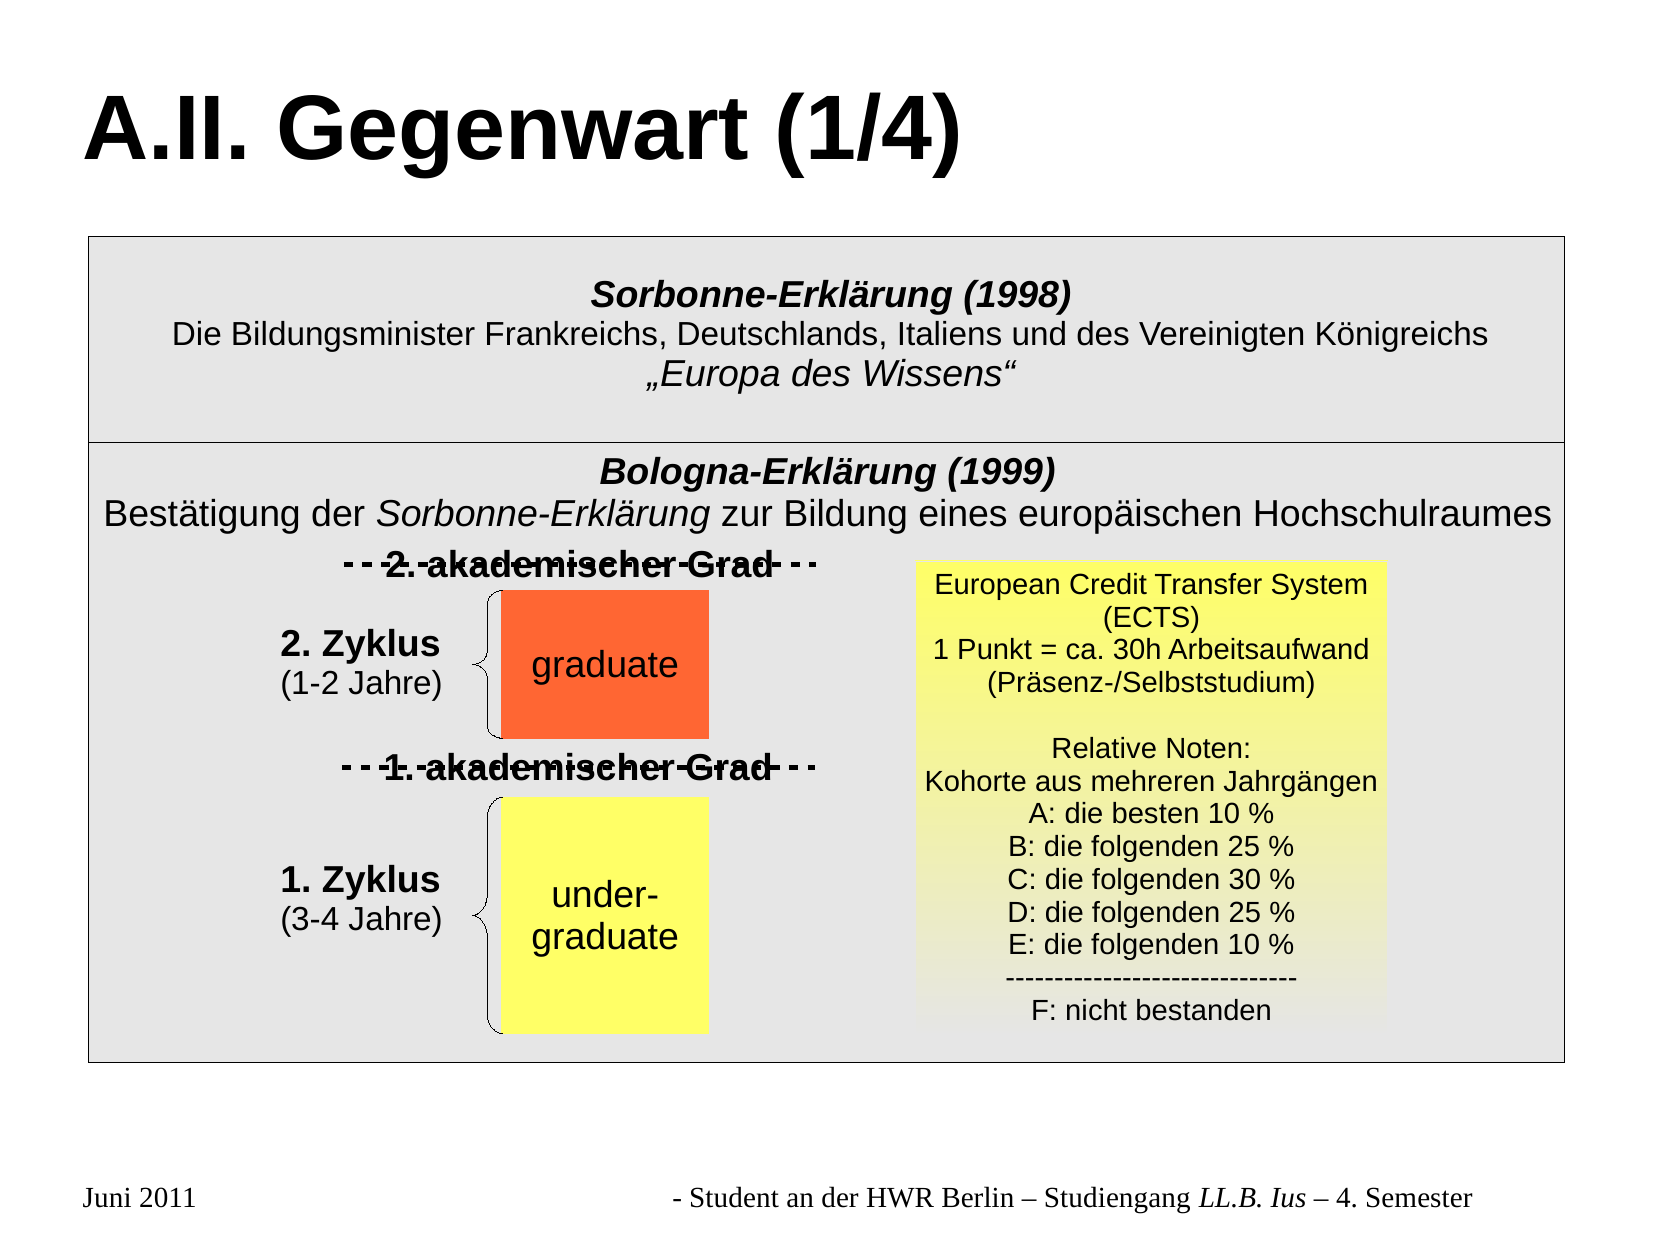

# A.II. Gegenwart (1/4)
Sorbonne-Erklärung (1998)
Die Bildungsminister Frankreichs, Deutschlands, Italiens und des Vereinigten Königreichs
„Europa des Wissens“
Bologna-Erklärung (1999)
Bestätigung der Sorbonne-Erklärung zur Bildung eines europäischen Hochschulraumes
European Credit Transfer System
(ECTS)
1 Punkt = ca. 30h Arbeitsaufwand
(Präsenz-/Selbststudium)
Relative Noten:
Kohorte aus mehreren Jahrgängen
A: die besten 10 %
B: die folgenden 25 %
C: die folgenden 30 %
D: die folgenden 25 %
E: die folgenden 10 %
------------------------------
F: nicht bestanden
2. akademischer Grad
graduate
2. Zyklus
(1-2 Jahre)
1. akademischer Grad
under-
graduate
1. Zyklus
(3-4 Jahre)